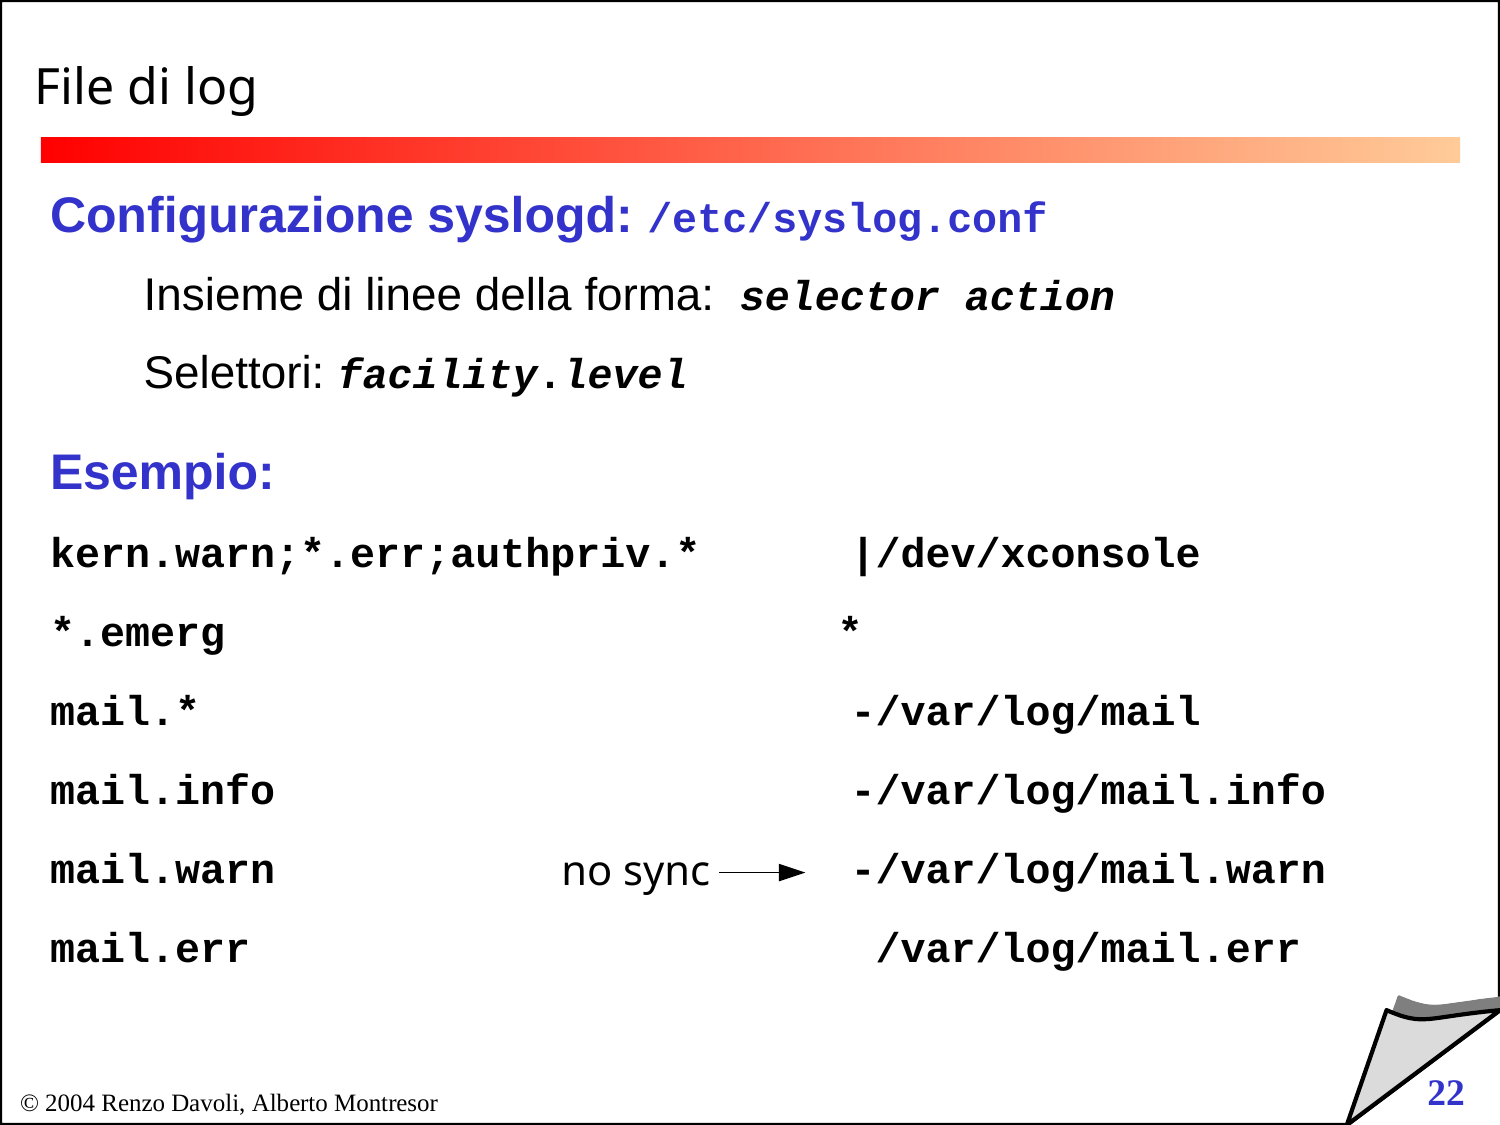

# File di log
Configurazione syslogd: /etc/syslog.conf
Insieme di linee della forma: selector action
Selettori: facility.level
Esempio:
kern.warn;*.err;authpriv.* |/dev/xconsole
*.emerg				 *
mail.* -/var/log/mail
mail.info -/var/log/mail.info
mail.warn -/var/log/mail.warn
mail.err /var/log/mail.err
no sync